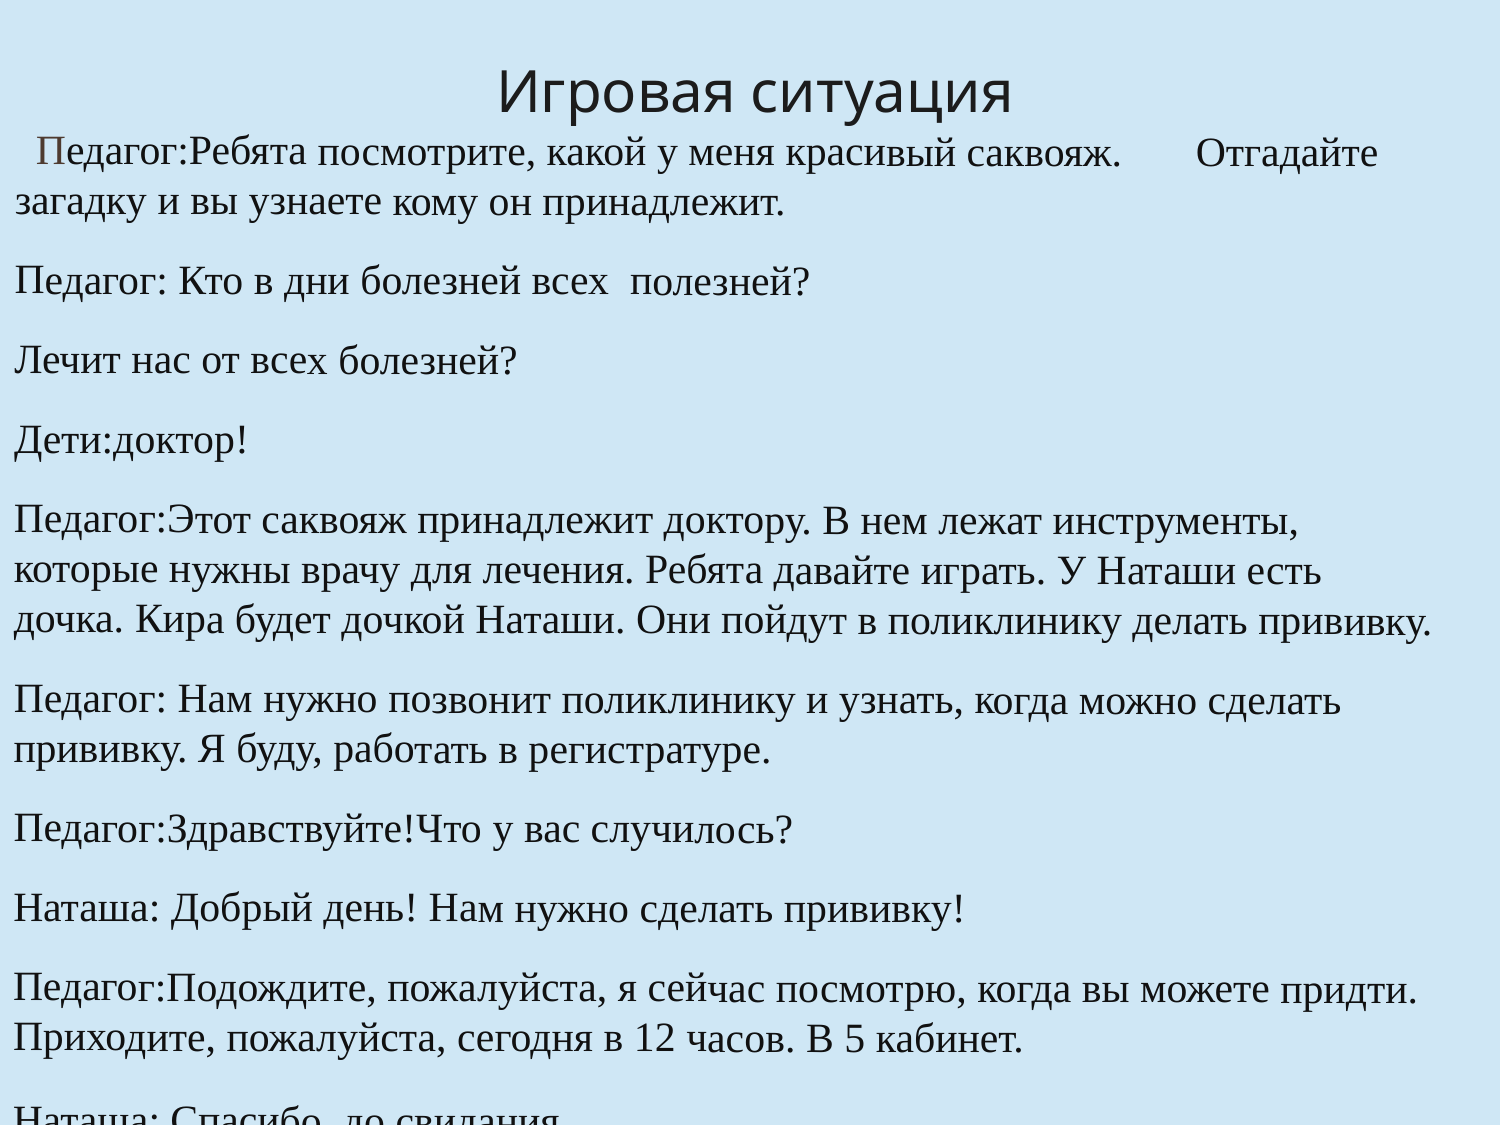

# Игровая ситуация
 Педагог:Ребята посмотрите, какой у меня красивый саквояж. Отгадайте загадку и вы узнаете кому он принадлежит.
Педагог: Кто в дни болезней всех полезней?
Лечит нас от всех болезней?
Дети:доктор!
Педагог:Этот саквояж принадлежит доктору. В нем лежат инструменты, которые нужны врачу для лечения. Ребята давайте играть. У Наташи есть дочка. Кира будет дочкой Наташи. Они пойдут в поликлинику делать прививку.
Педагог: Нам нужно позвонит поликлинику и узнать, когда можно сделать прививку. Я буду, работать в регистратуре.
Педагог:Здравствуйте!Что у вас случилось?
Наташа: Добрый день! Нам нужно сделать прививку!
Педагог:Подождите, пожалуйста, я сейчас посмотрю, когда вы можете придти. Приходите, пожалуйста, сегодня в 12 часов. В 5 кабинет.
Наташа: Спасибо, до свидания.